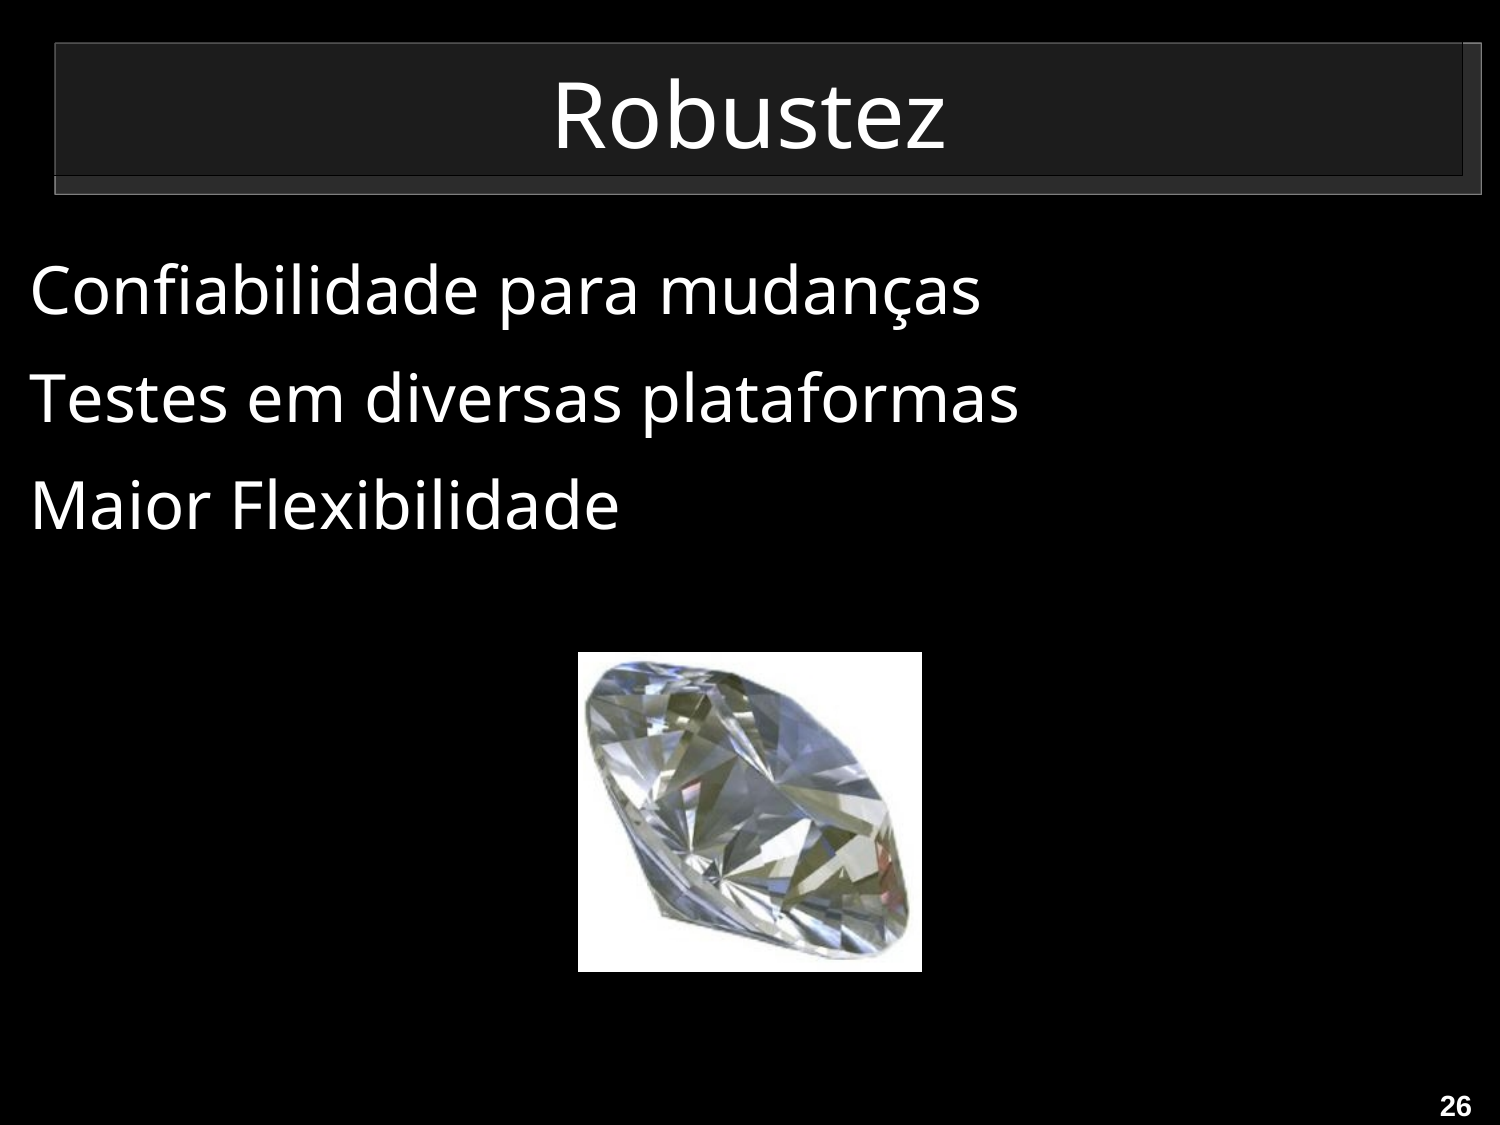

# Robustez
Confiabilidade para mudanças
Testes em diversas plataformas
Maior Flexibilidade
26